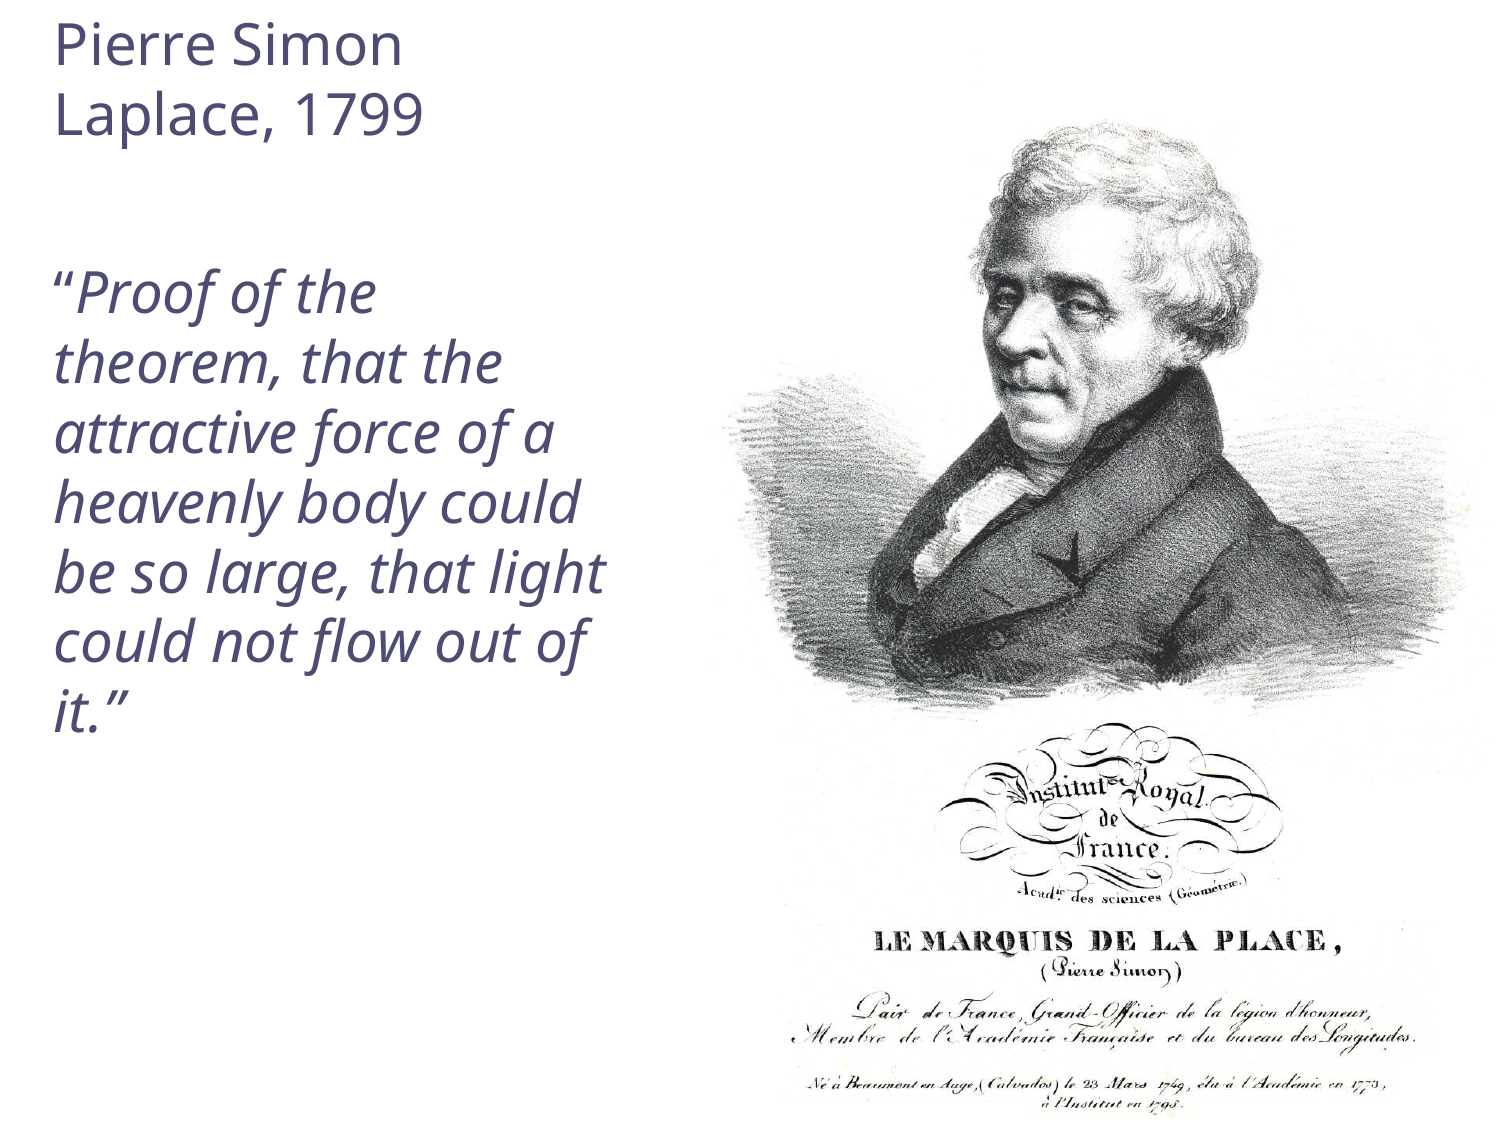

Pierre Simon Laplace, 1799
“Proof of the theorem, that the attractive force of a heavenly body could be so large, that light could not flow out of it.”